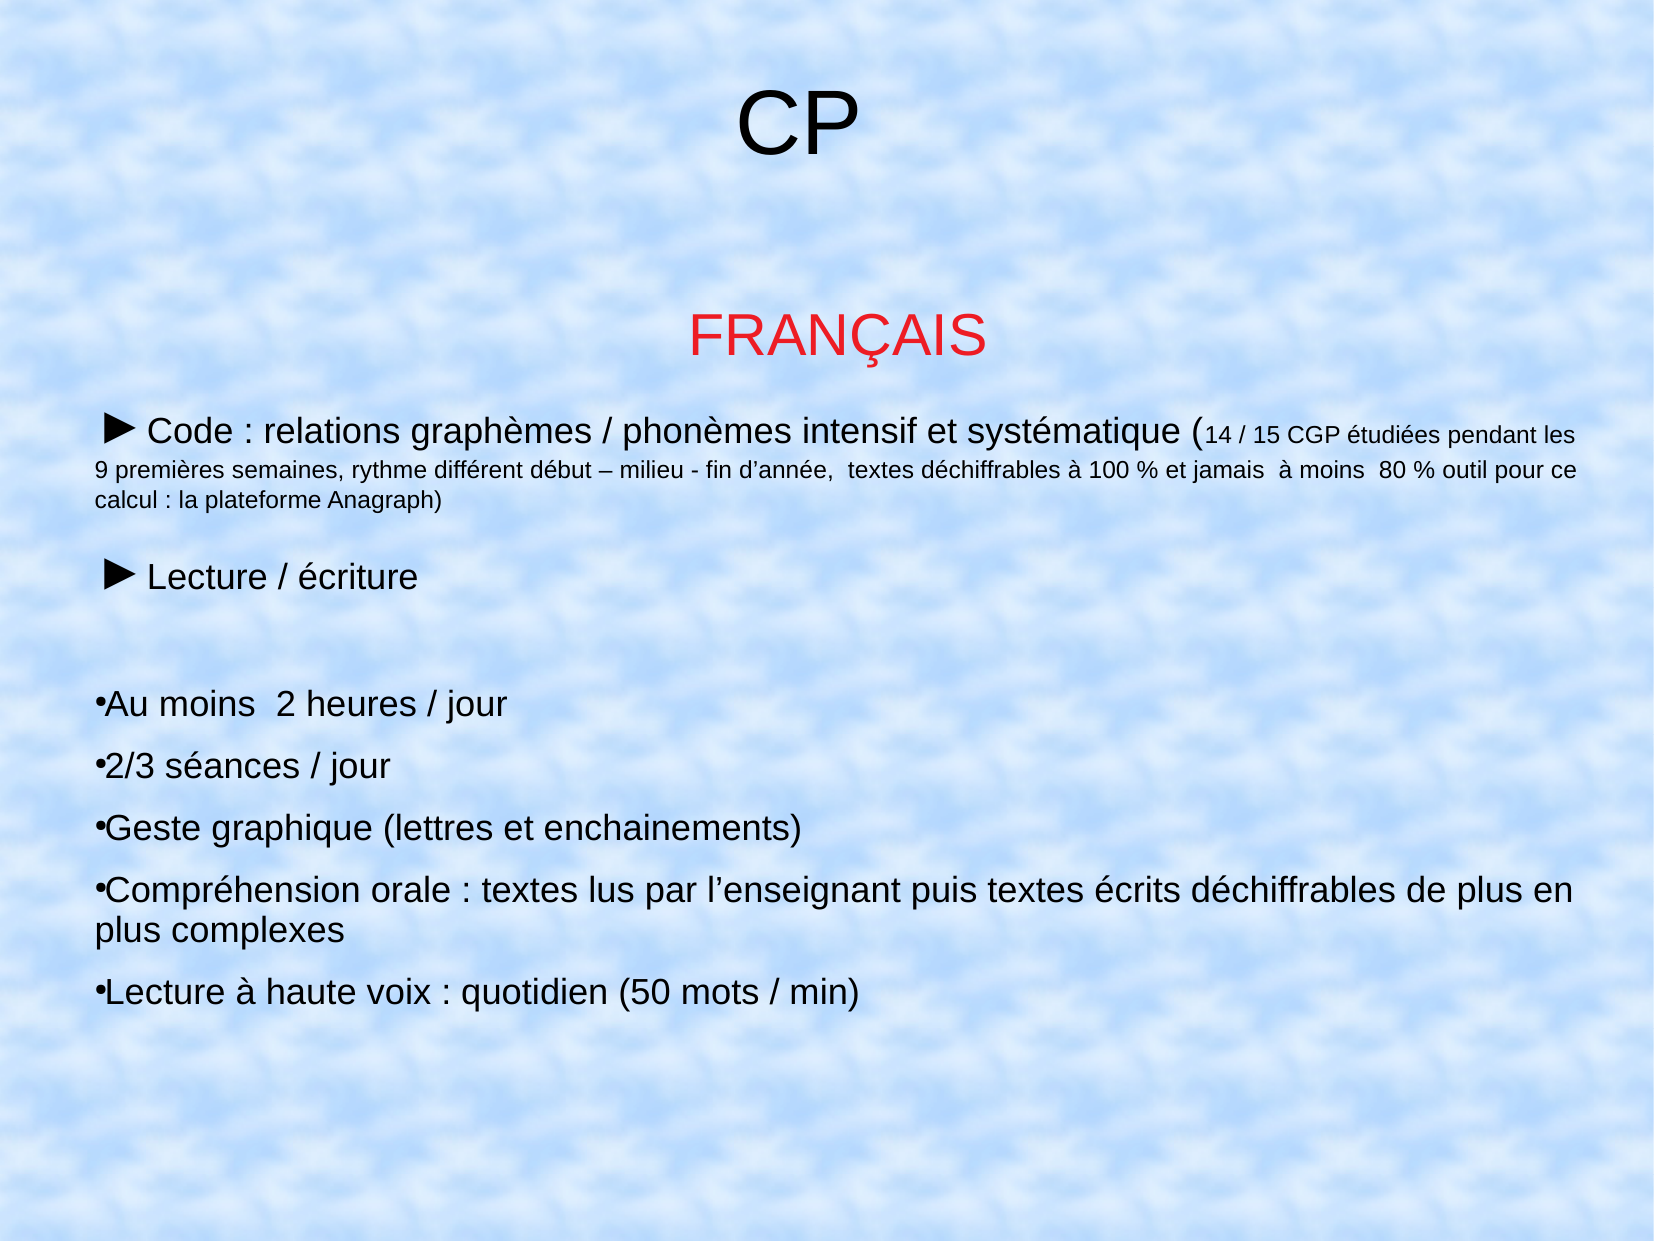

CP
#
FRANÇAIS
►Code : relations graphèmes / phonèmes intensif et systématique (14 / 15 CGP étudiées pendant les 9 premières semaines, rythme différent début – milieu - fin d’année, textes déchiffrables à 100 % et jamais à moins 80 % outil pour ce calcul : la plateforme Anagraph)
►Lecture / écriture
Au moins 2 heures / jour
2/3 séances / jour
Geste graphique (lettres et enchainements)
Compréhension orale : textes lus par l’enseignant puis textes écrits déchiffrables de plus en plus complexes
Lecture à haute voix : quotidien (50 mots / min)